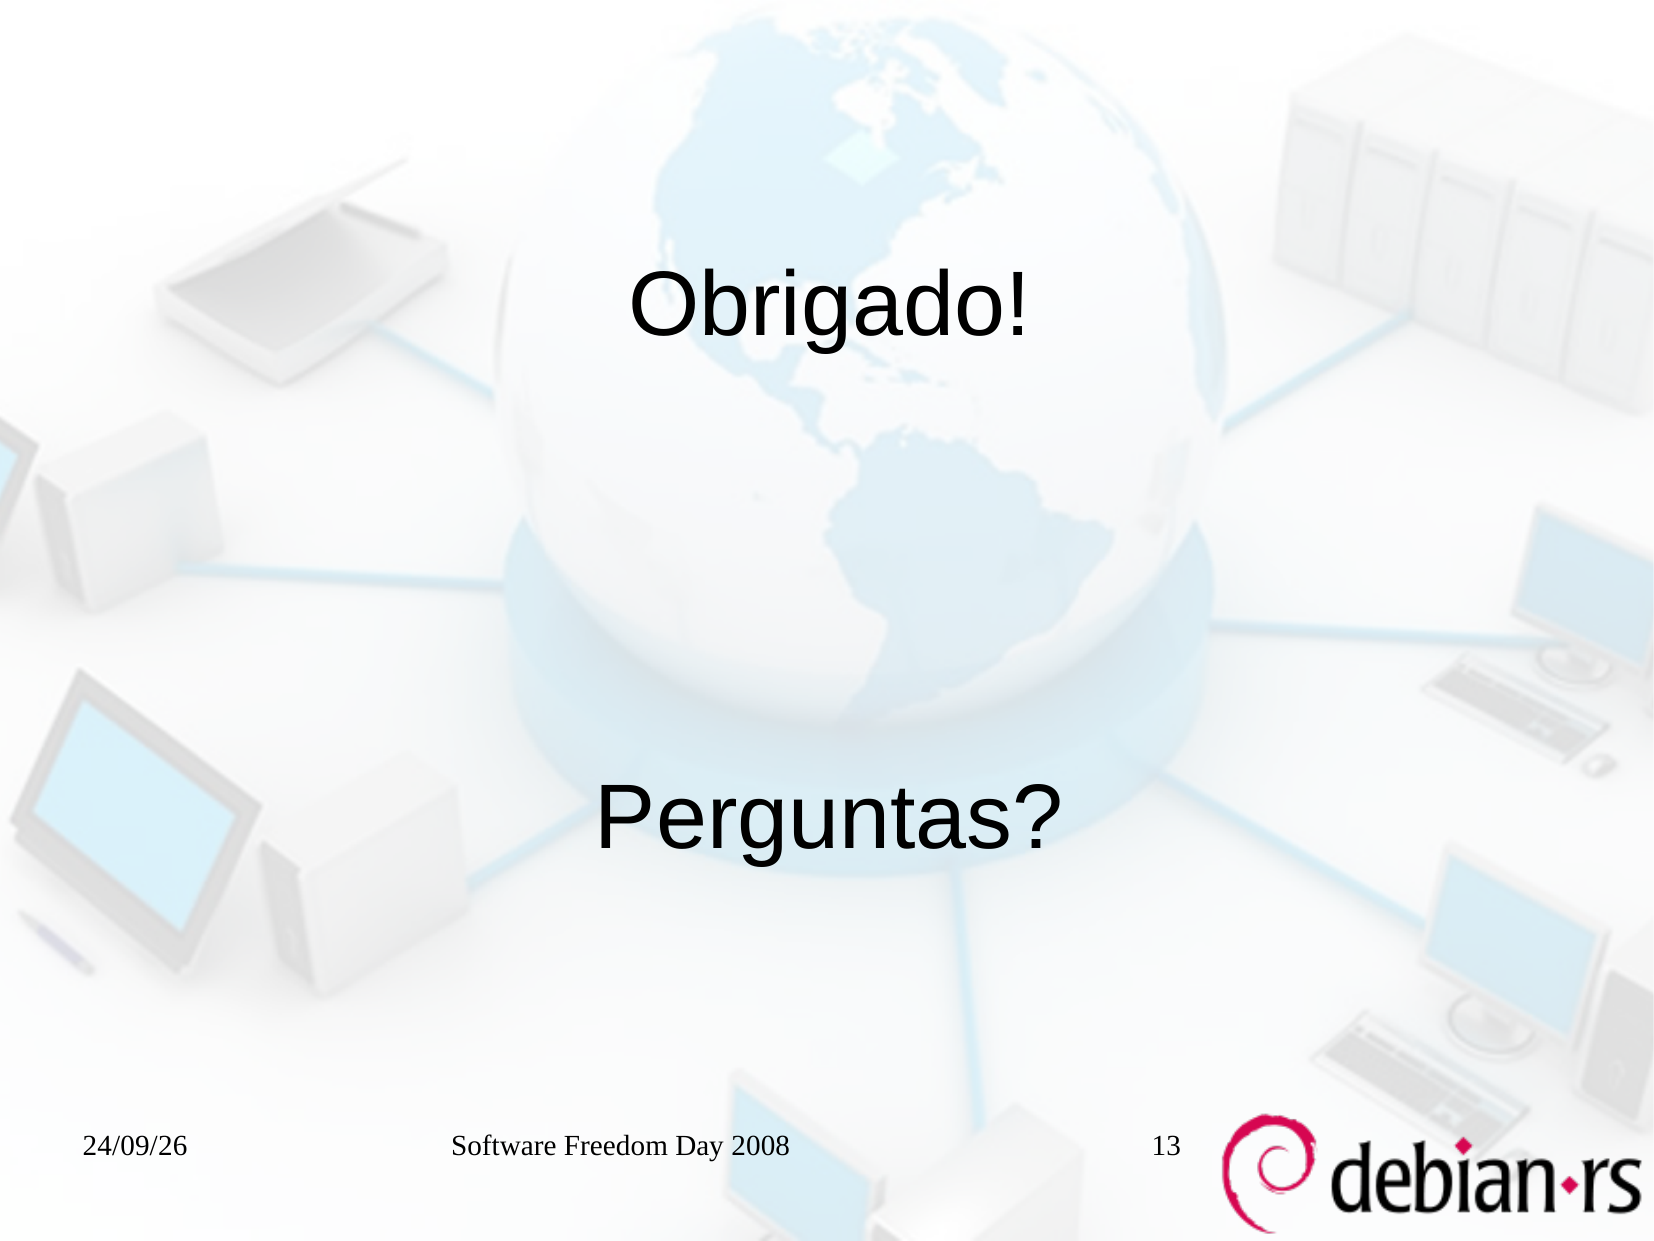

# Obrigado! Perguntas?
Software Freedom Day 2008
13